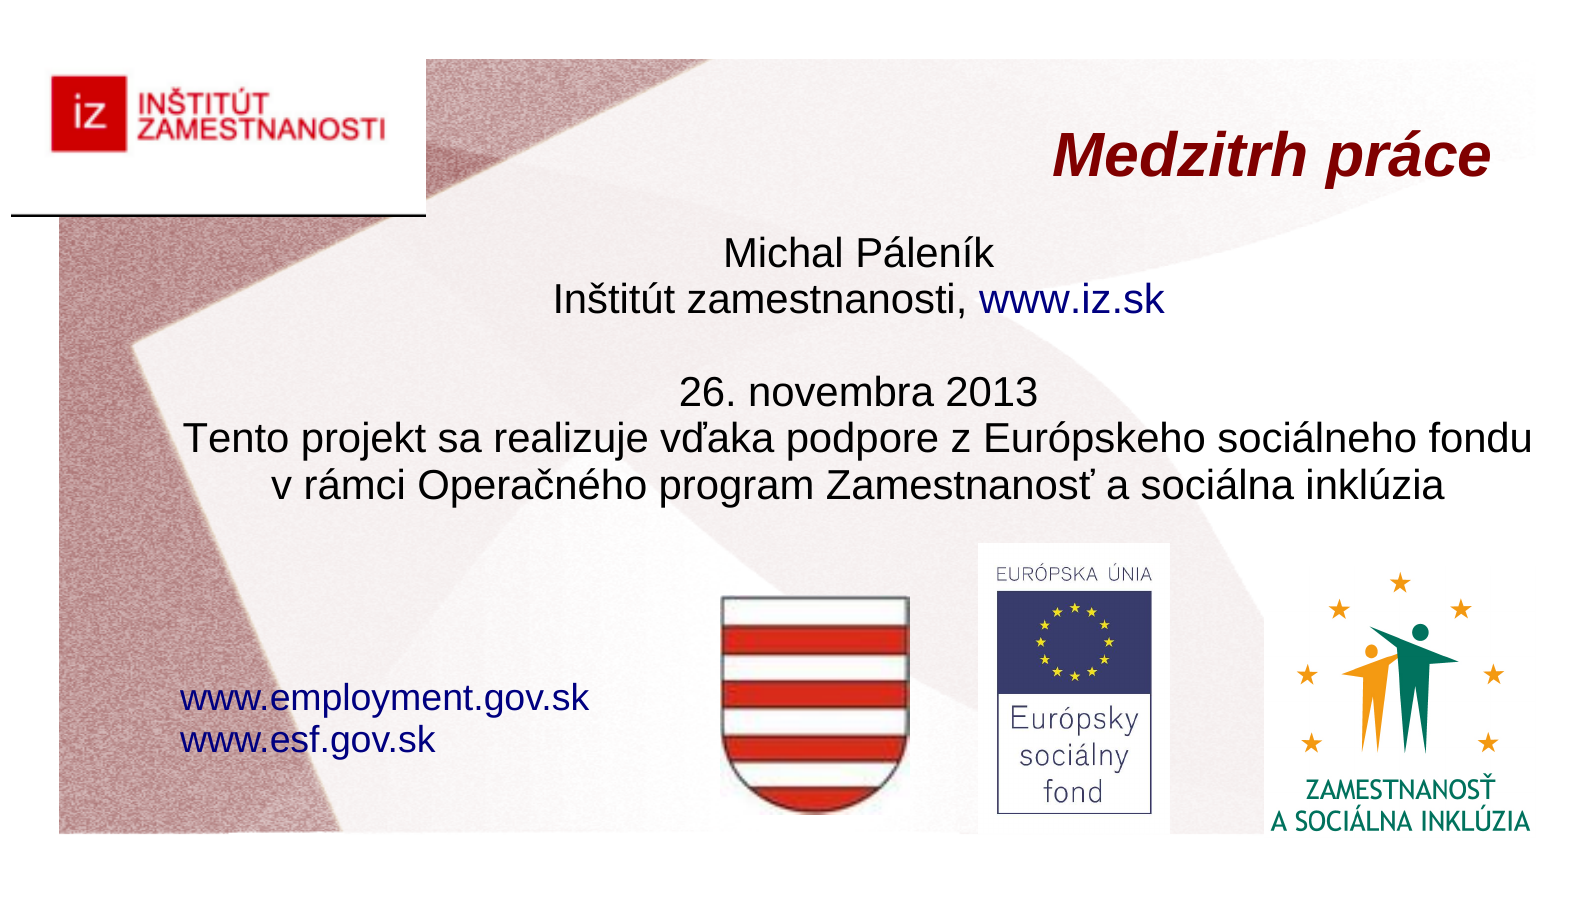

# Medzitrh práce
Michal Páleník
Inštitút zamestnanosti, www.iz.sk
26. novembra 2013
Tento projekt sa realizuje vďaka podpore z Európskeho sociálneho fondu v rámci Operačného program Zamestnanosť a sociálna inklúzia
www.employment.gov.sk
www.esf.gov.sk